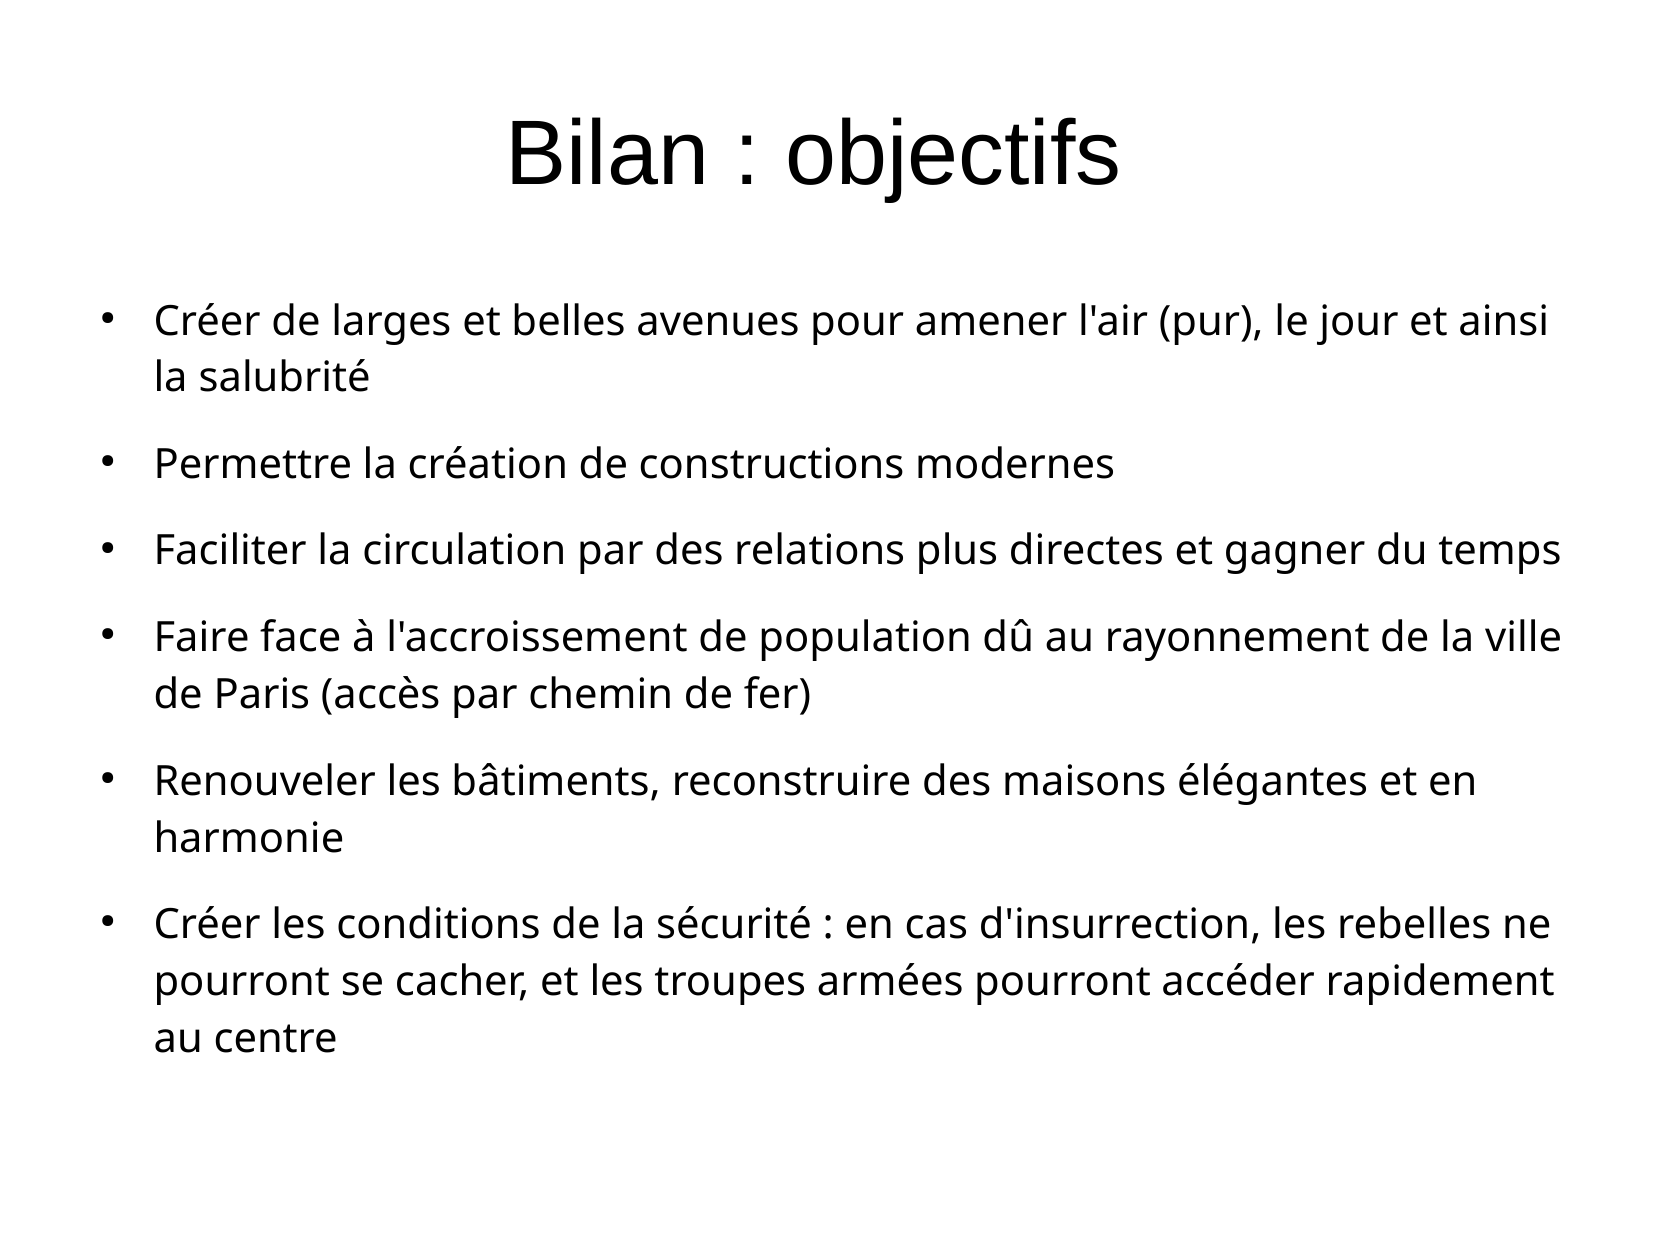

# Bilan : objectifs
Créer de larges et belles avenues pour amener l'air (pur), le jour et ainsi la salubrité
Permettre la création de constructions modernes
Faciliter la circulation par des relations plus directes et gagner du temps
Faire face à l'accroissement de population dû au rayonnement de la ville de Paris (accès par chemin de fer)
Renouveler les bâtiments, reconstruire des maisons élégantes et en harmonie
Créer les conditions de la sécurité : en cas d'insurrection, les rebelles ne pourront se cacher, et les troupes armées pourront accéder rapidement au centre